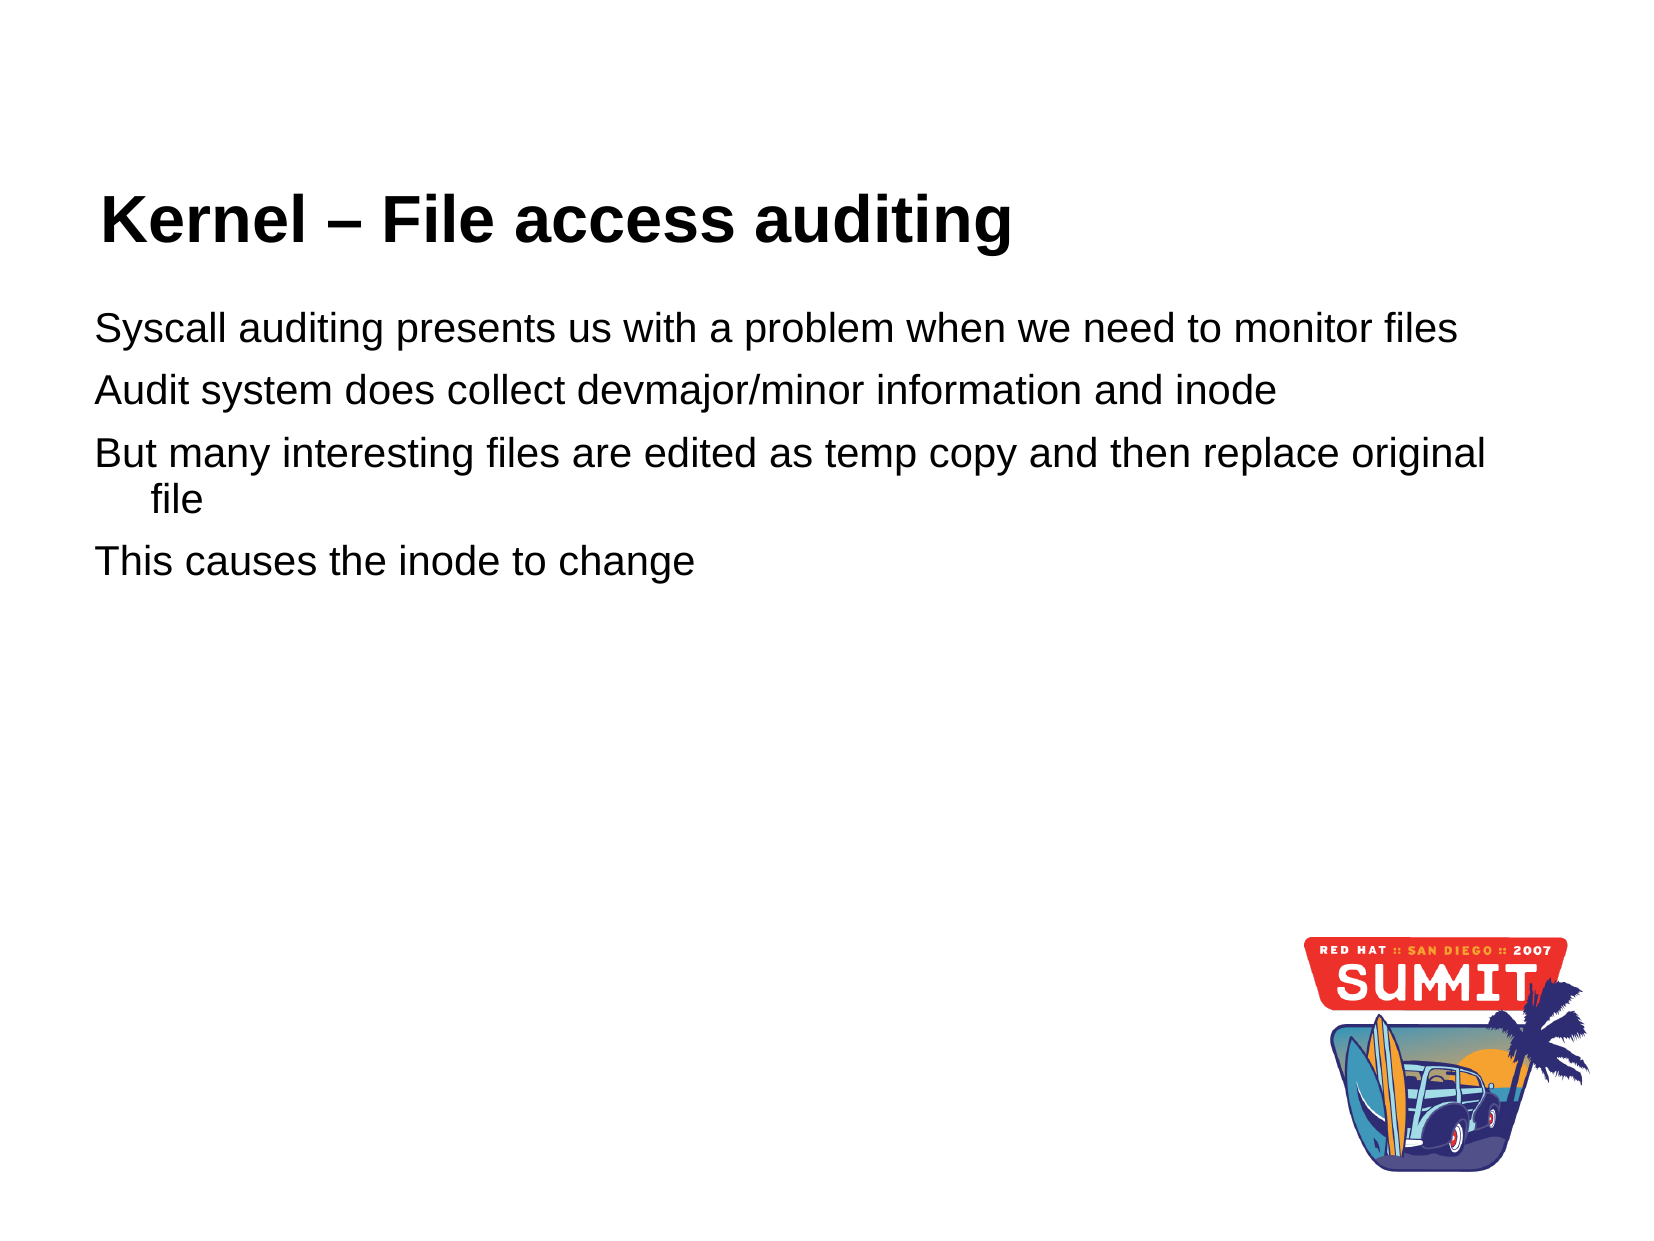

# Kernel – File access auditing
Syscall auditing presents us with a problem when we need to monitor files
Audit system does collect devmajor/minor information and inode
But many interesting files are edited as temp copy and then replace original file
This causes the inode to change